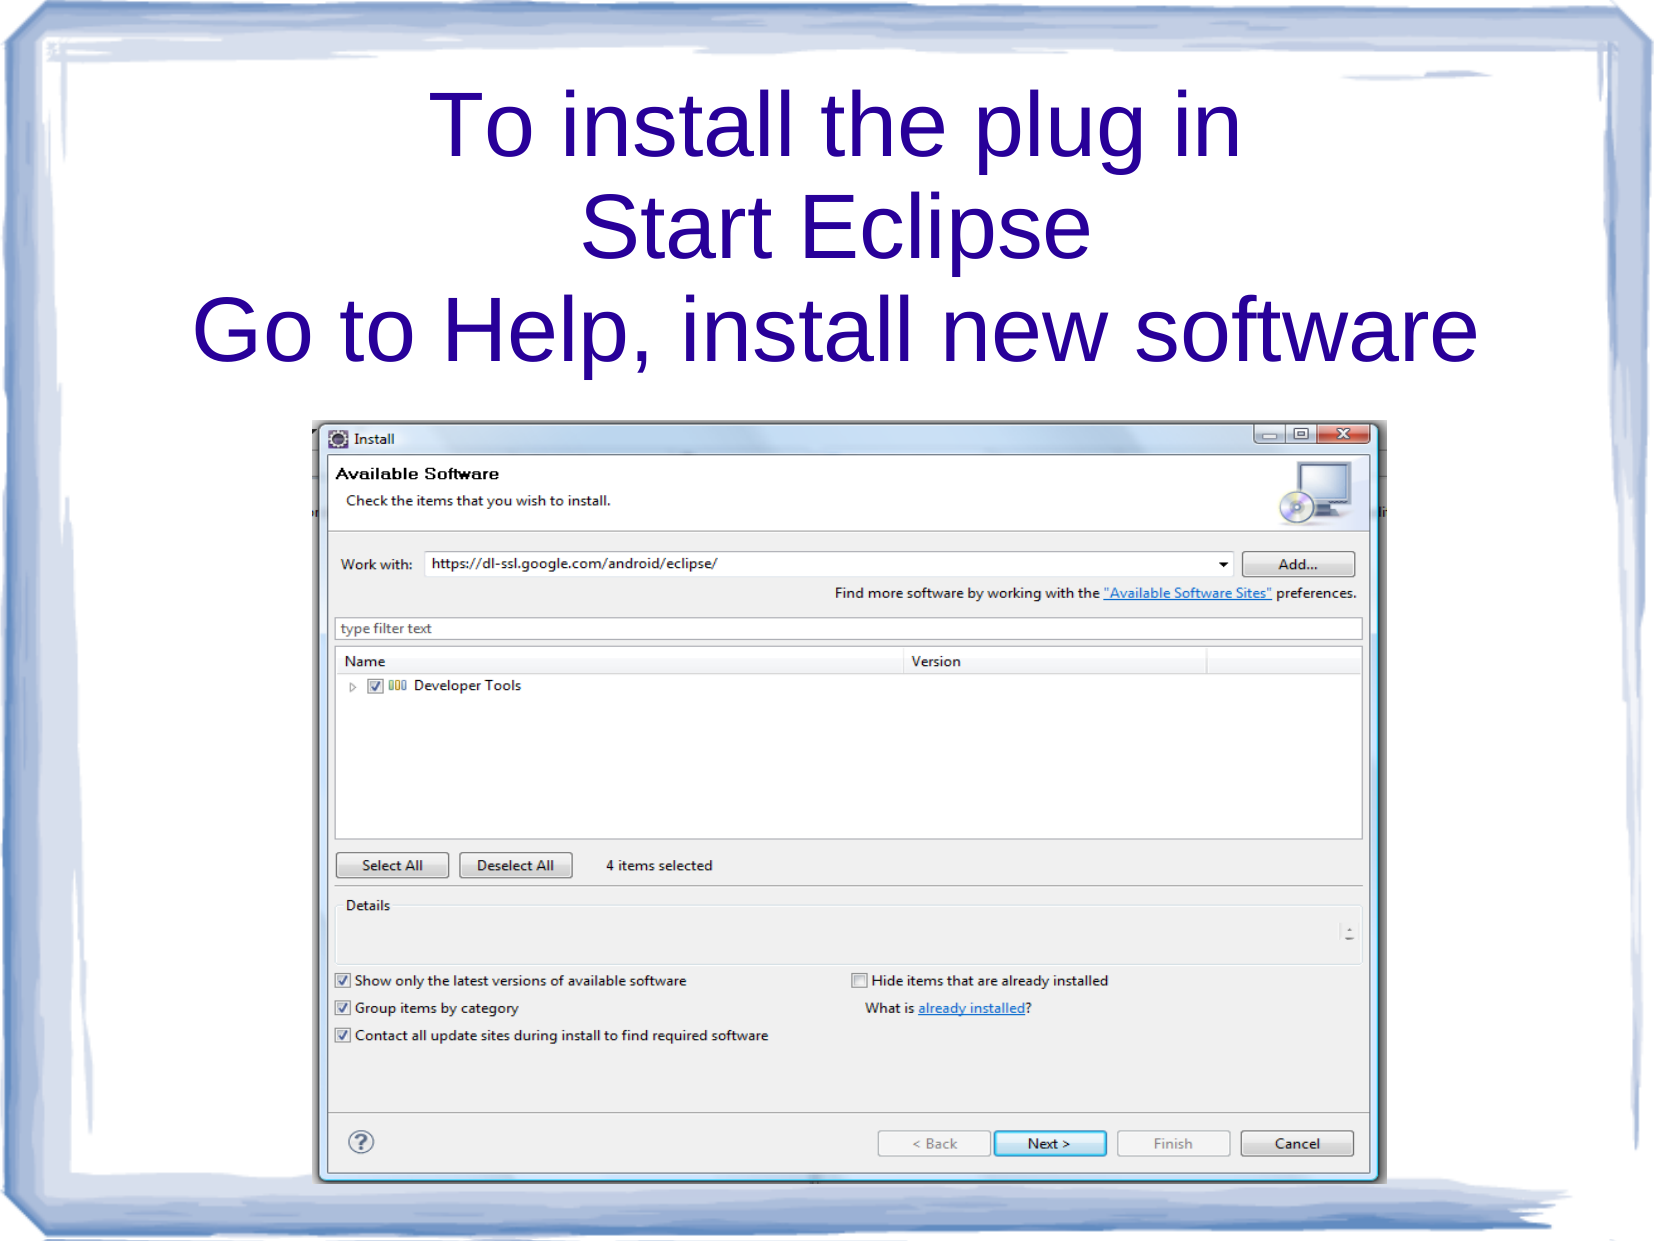

# To install the plug in Start Eclipse Go to Help, install new software